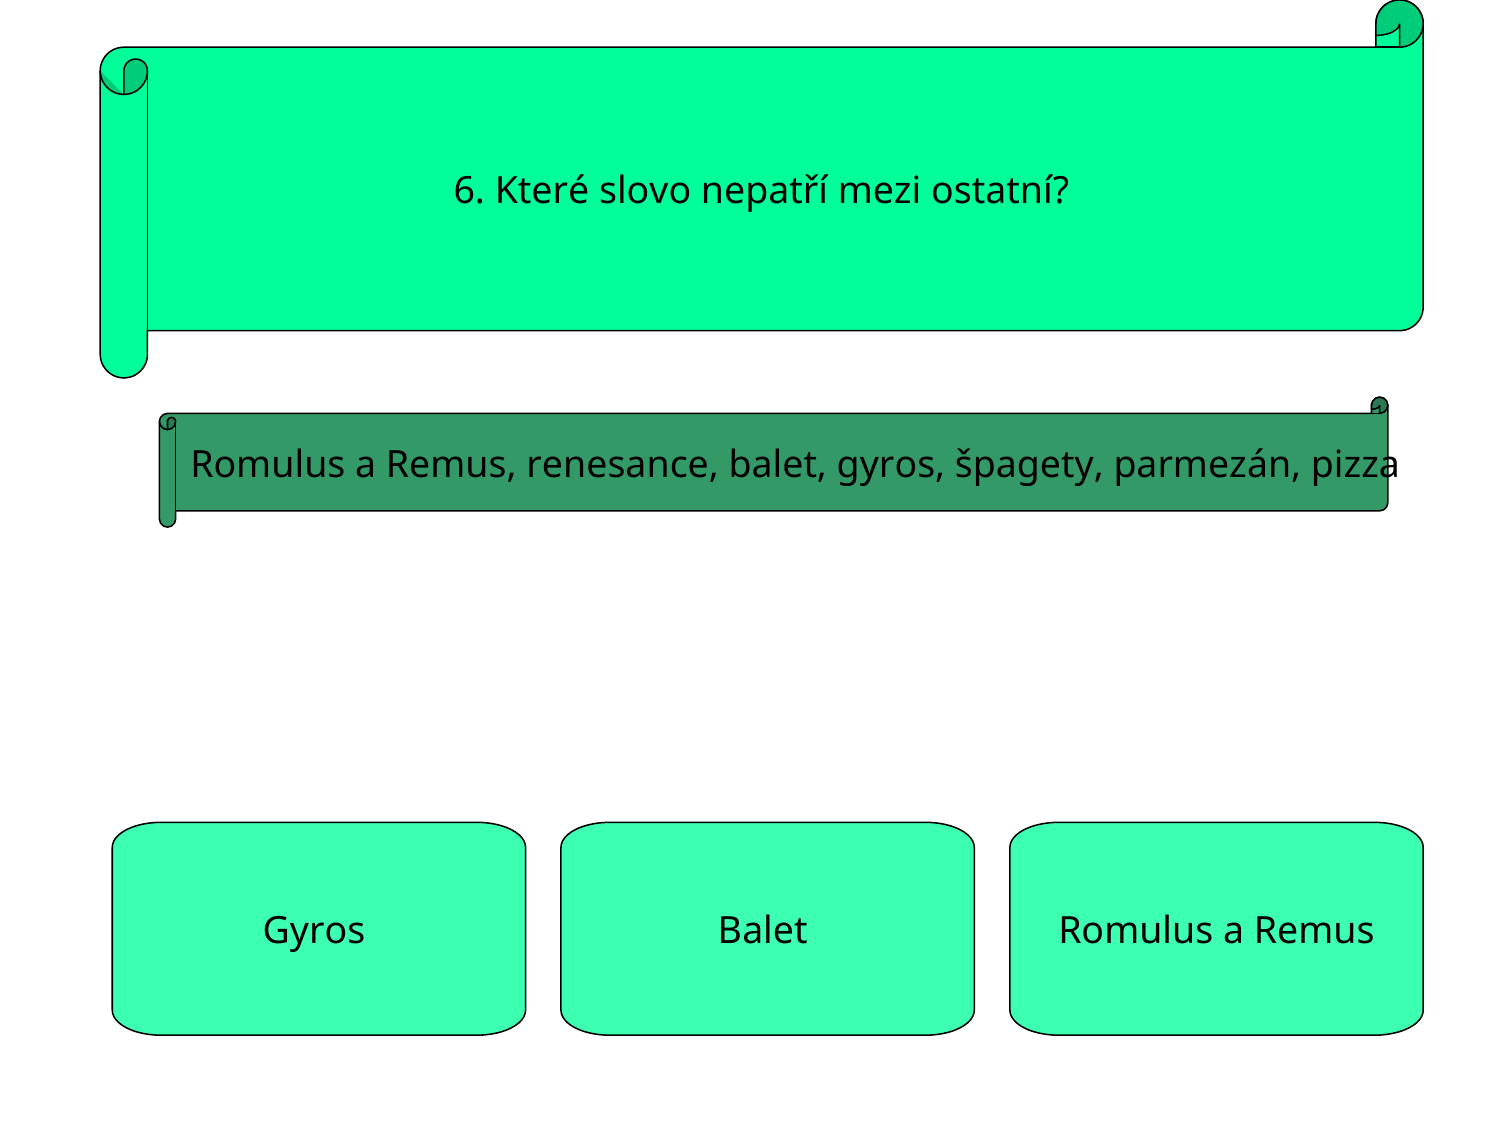

6. Které slovo nepatří mezi ostatní?
Romulus a Remus, renesance, balet, gyros, špagety, parmezán, pizza
Gyros
Balet
Romulus a Remus